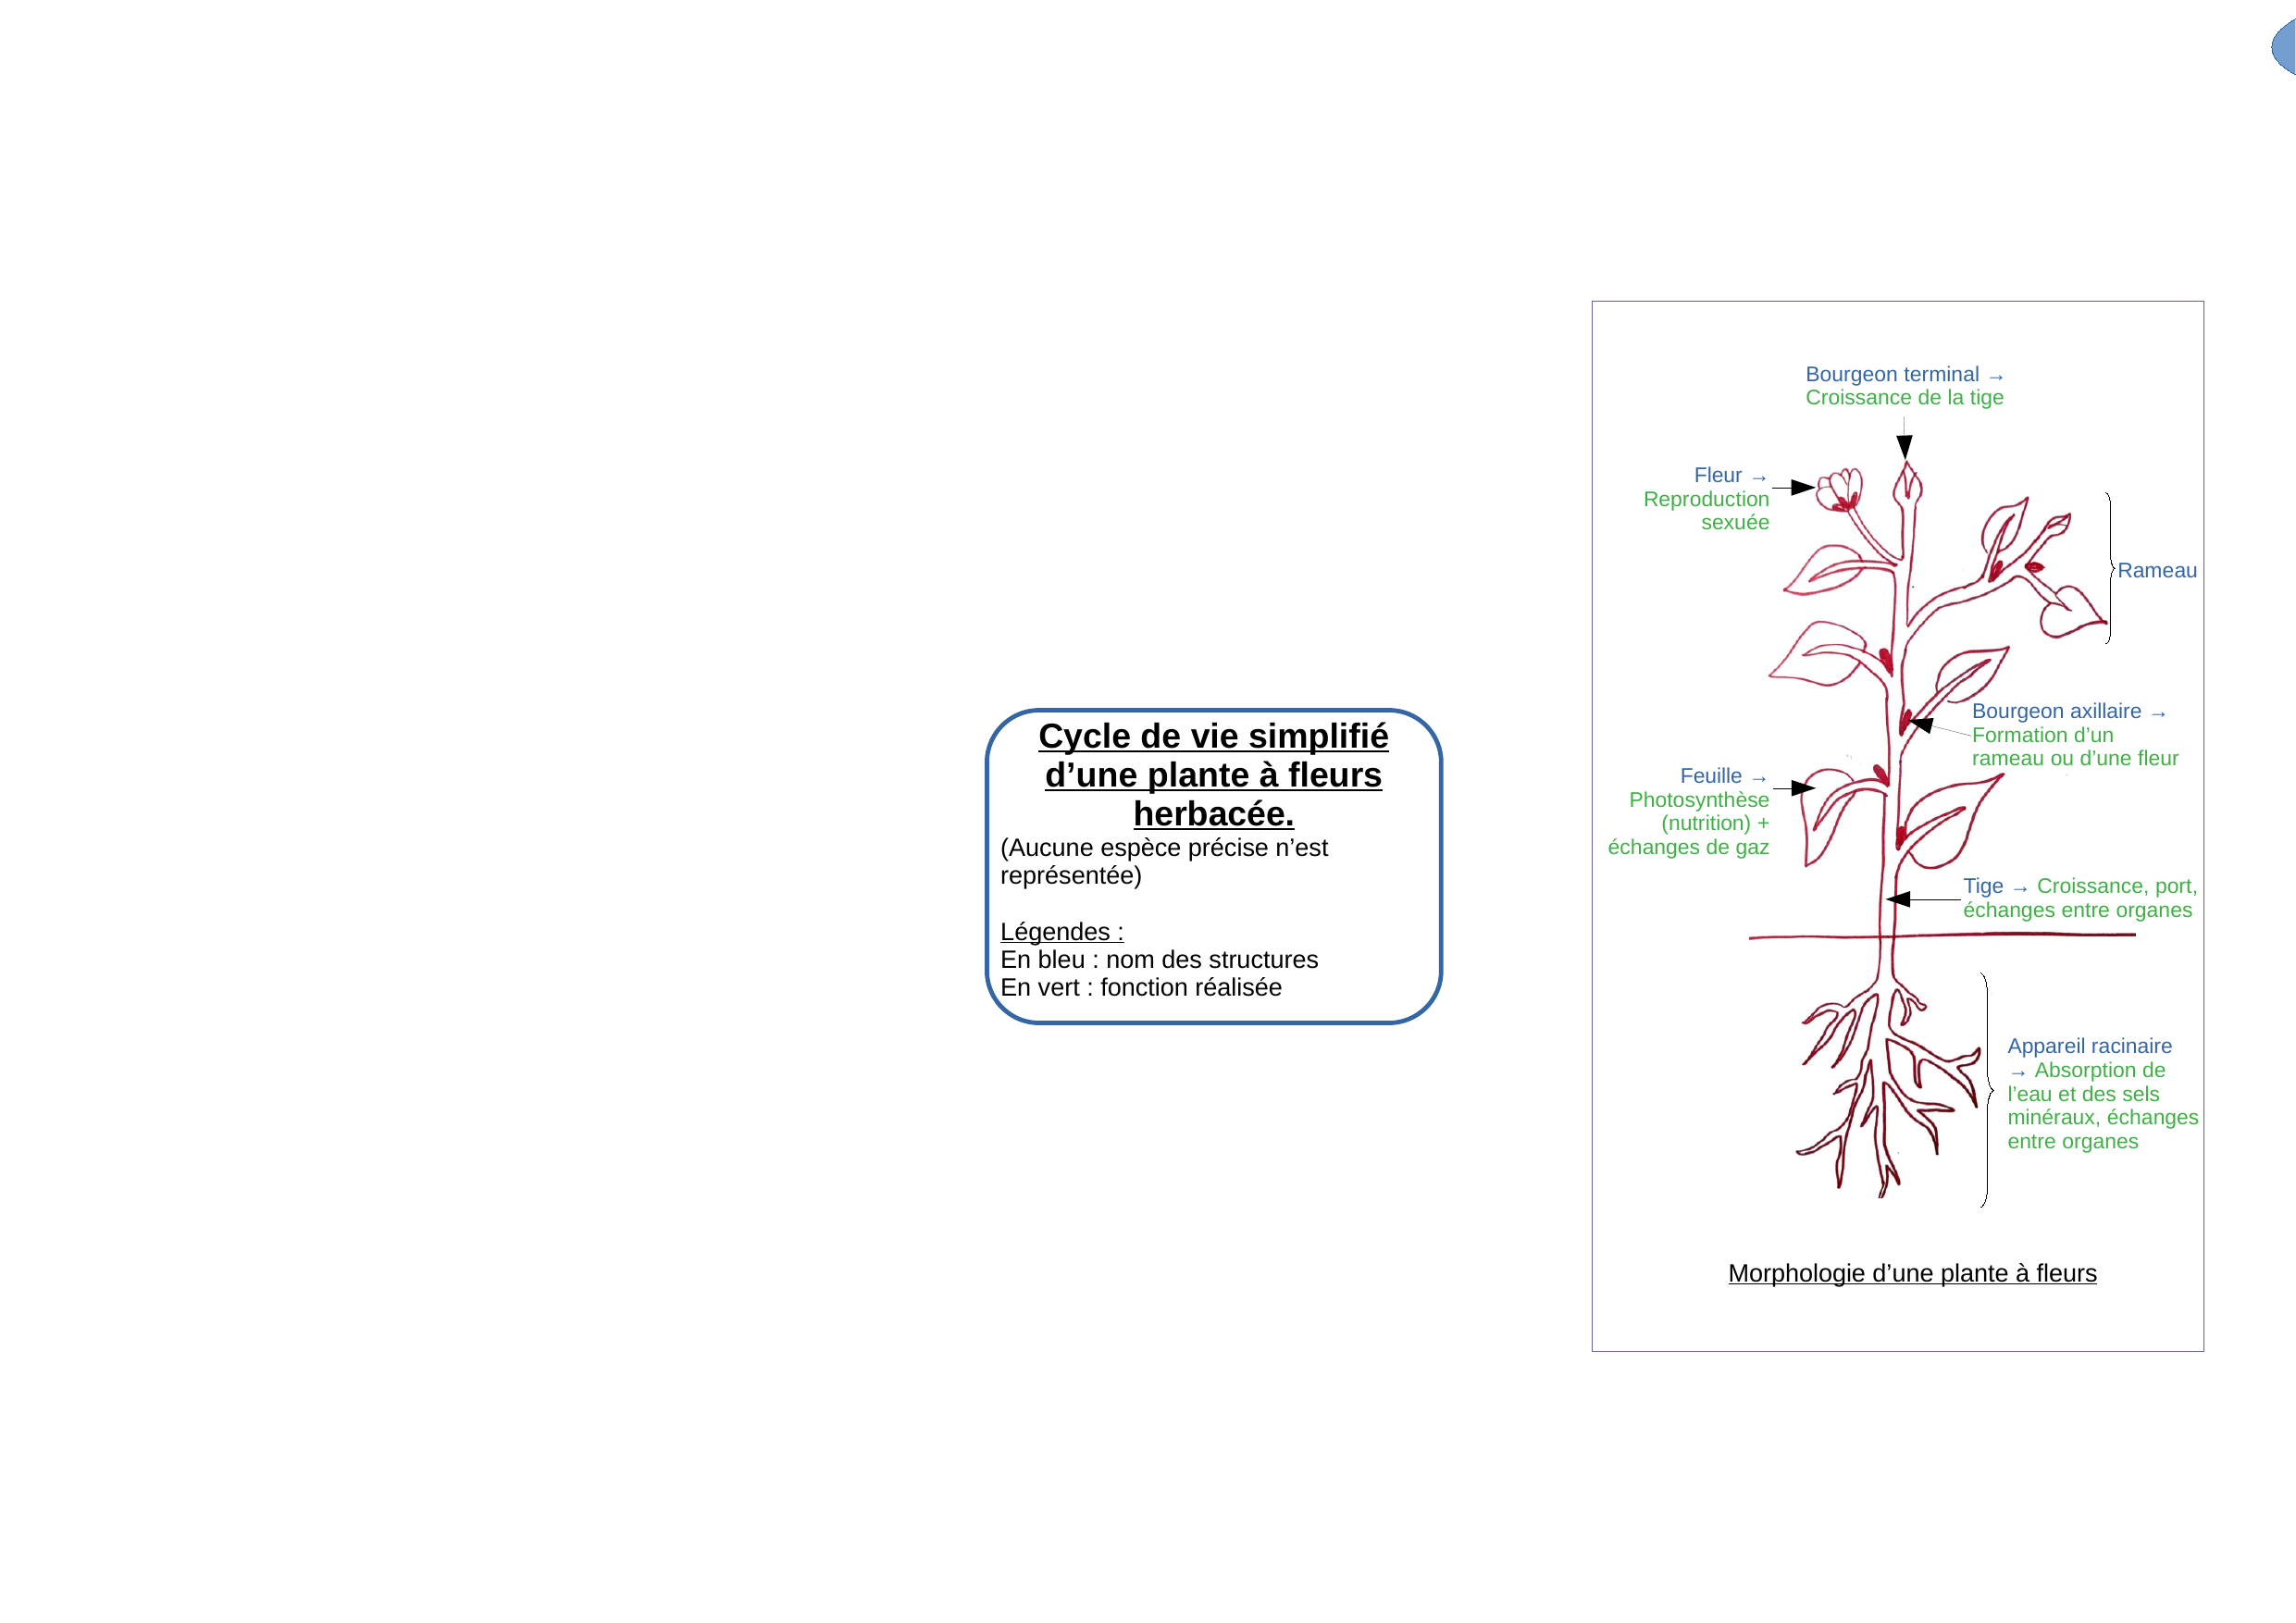

Présentation
Bourgeon terminal → Croissance de la tige
Fleur → Reproduction sexuée
Rameau
Bourgeon axillaire → Formation d’un rameau ou d’une fleur
Cycle de vie simplifié d’une plante à fleurs herbacée.
(Aucune espèce précise n’est représentée)
Légendes :
En bleu : nom des structures
En vert : fonction réalisée
Feuille → Photosynthèse (nutrition) + échanges de gaz
Tige → Croissance, port, échanges entre organes
Appareil racinaire → Absorption de l’eau et des sels minéraux, échanges entre organes
Morphologie d’une plante à fleurs